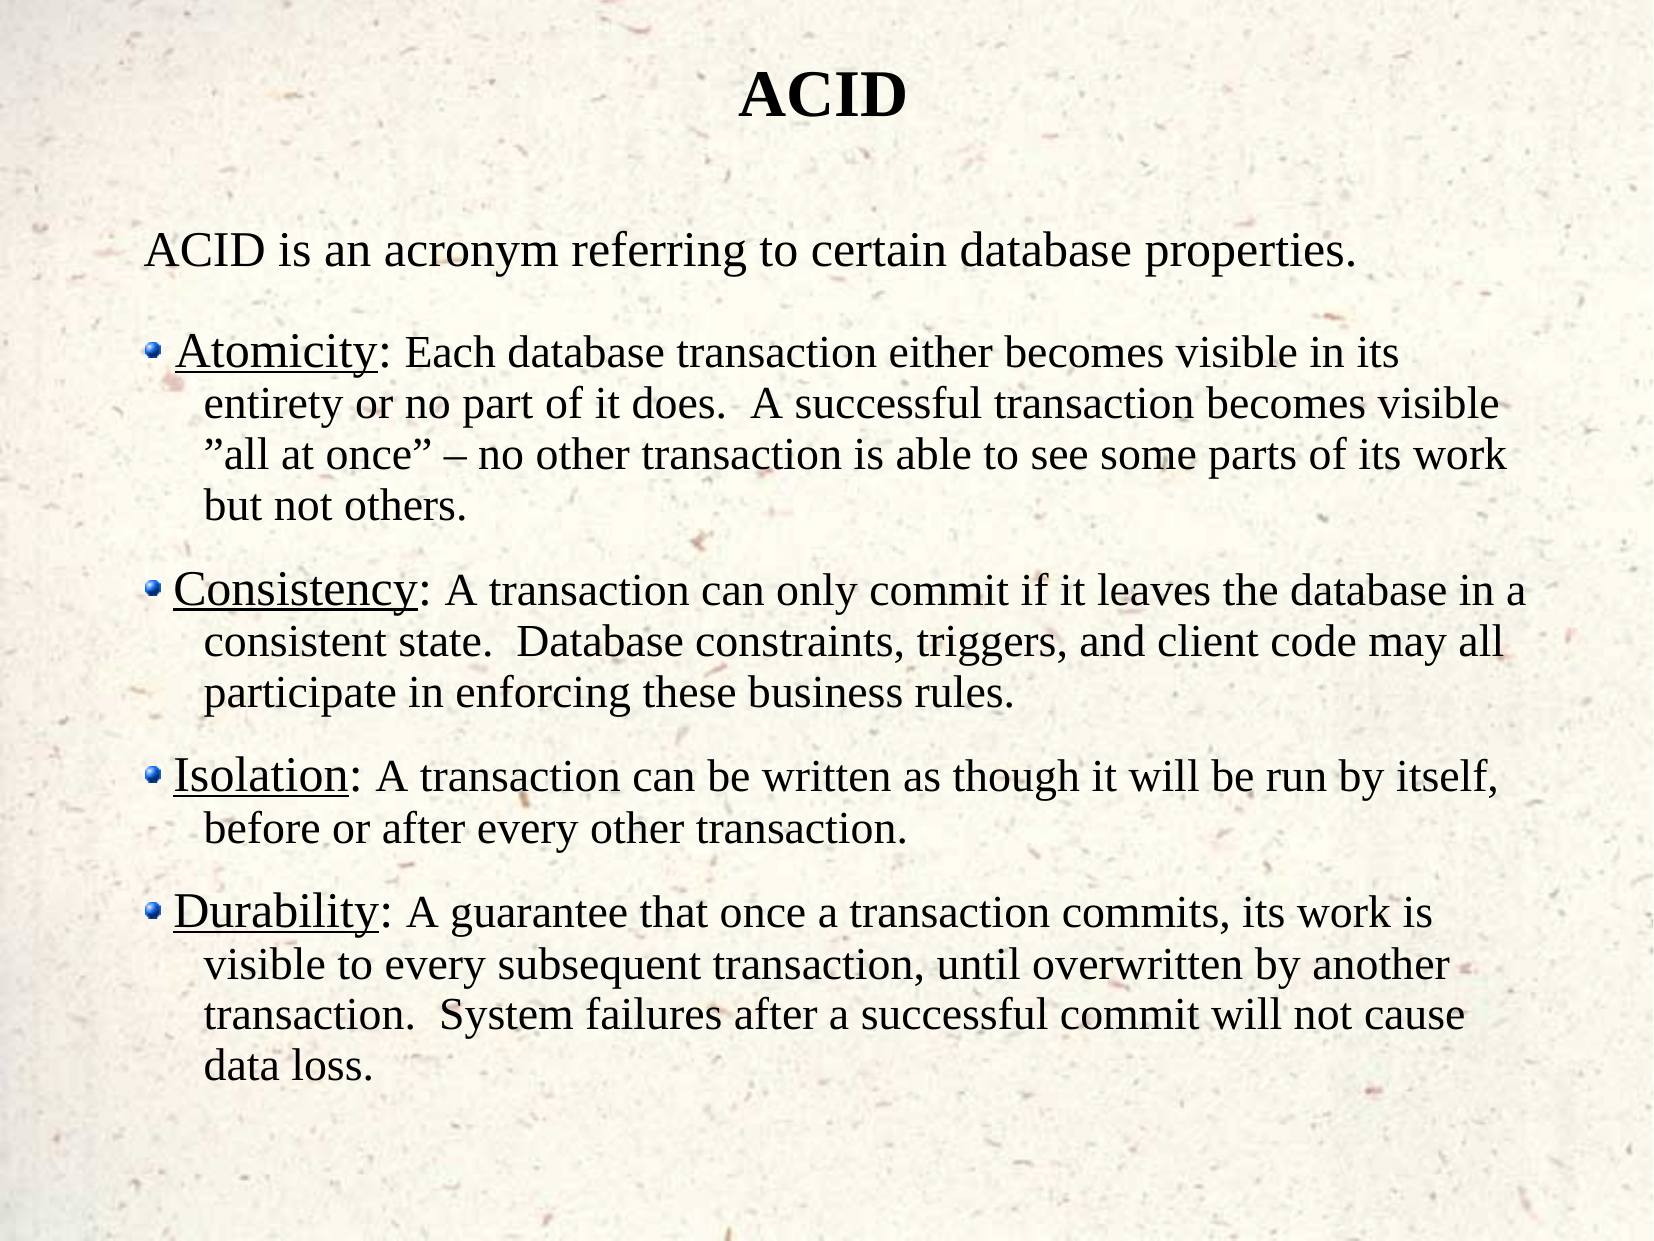

# ACID
ACID is an acronym referring to certain database properties.
 Atomicity: Each database transaction either becomes visible in its entirety or no part of it does. A successful transaction becomes visible ”all at once” – no other transaction is able to see some parts of its work but not others.
 Consistency: A transaction can only commit if it leaves the database in a consistent state. Database constraints, triggers, and client code may all participate in enforcing these business rules.
 Isolation: A transaction can be written as though it will be run by itself, before or after every other transaction.
 Durability: A guarantee that once a transaction commits, its work is visible to every subsequent transaction, until overwritten by another transaction. System failures after a successful commit will not cause data loss.